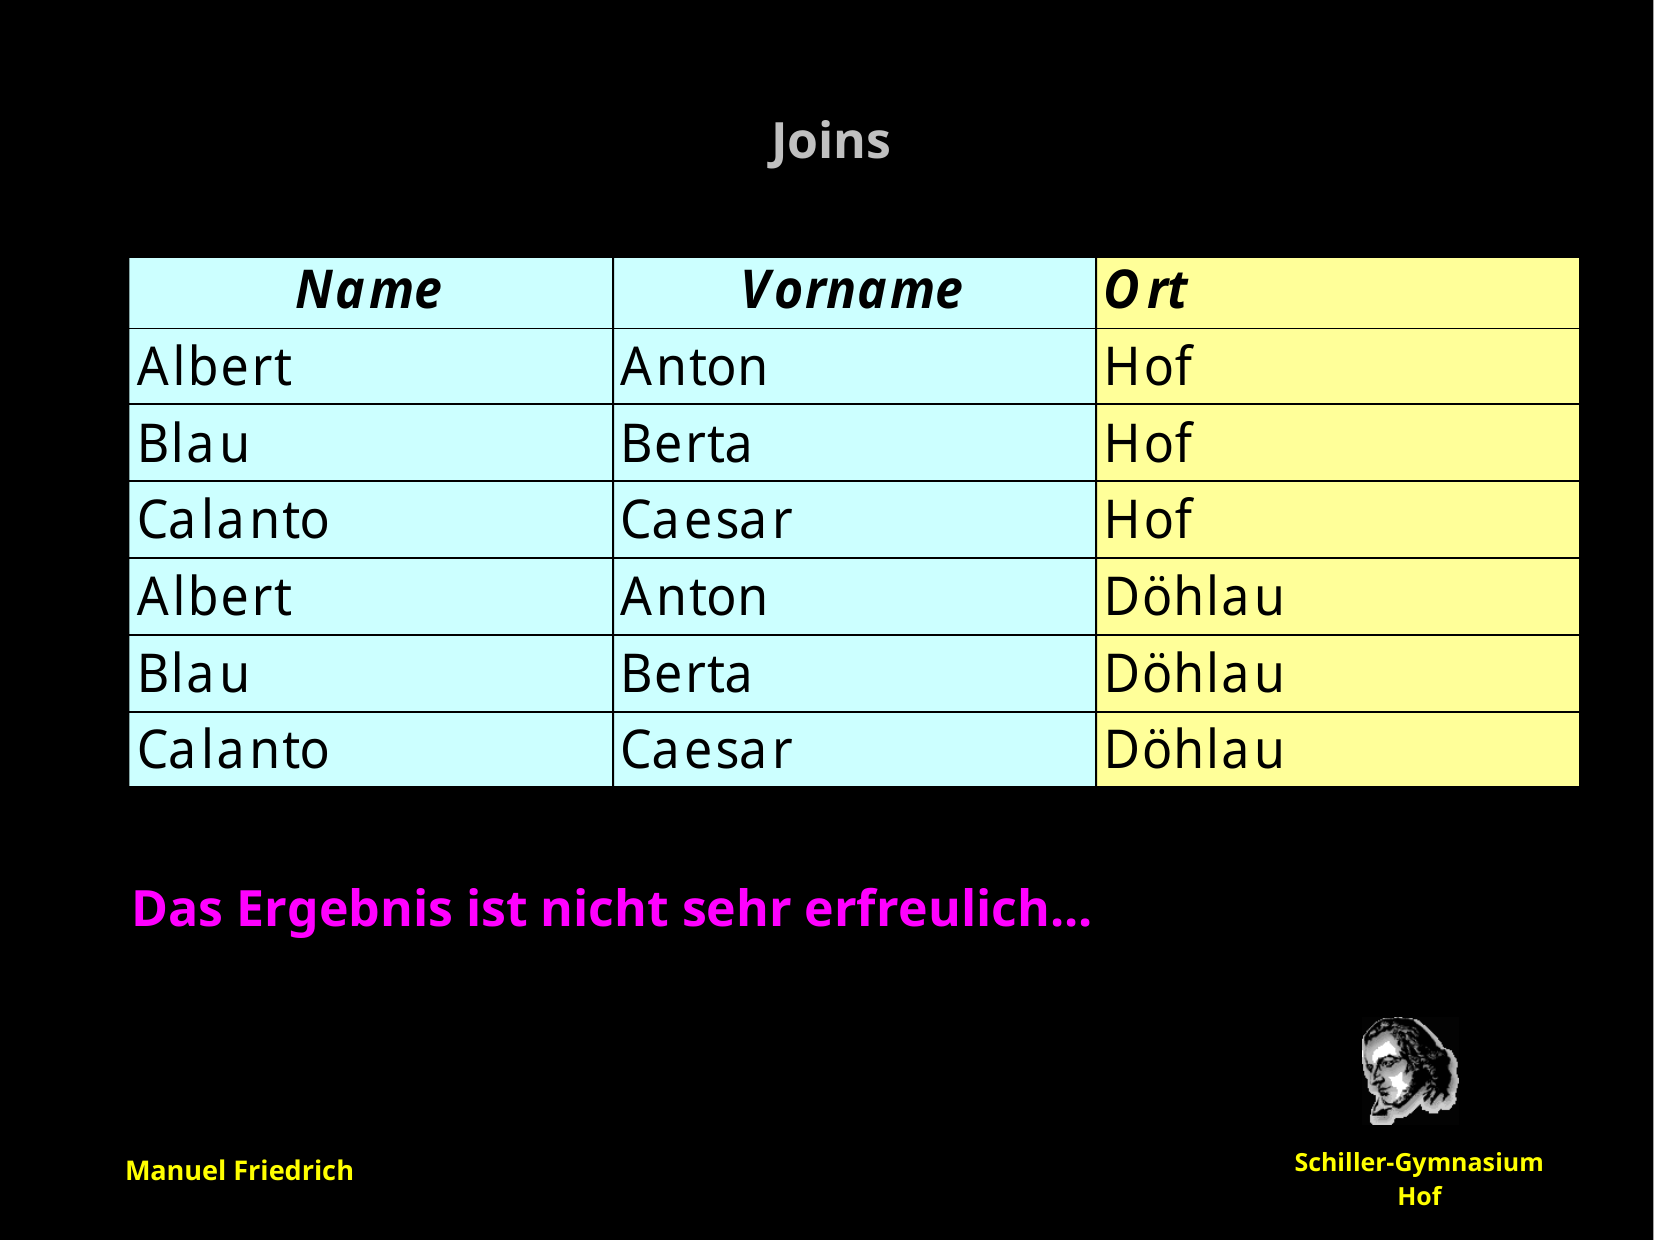

Joins
Das Ergebnis ist nicht sehr erfreulich...
Schiller-Gymnasium
Hof
Manuel Friedrich